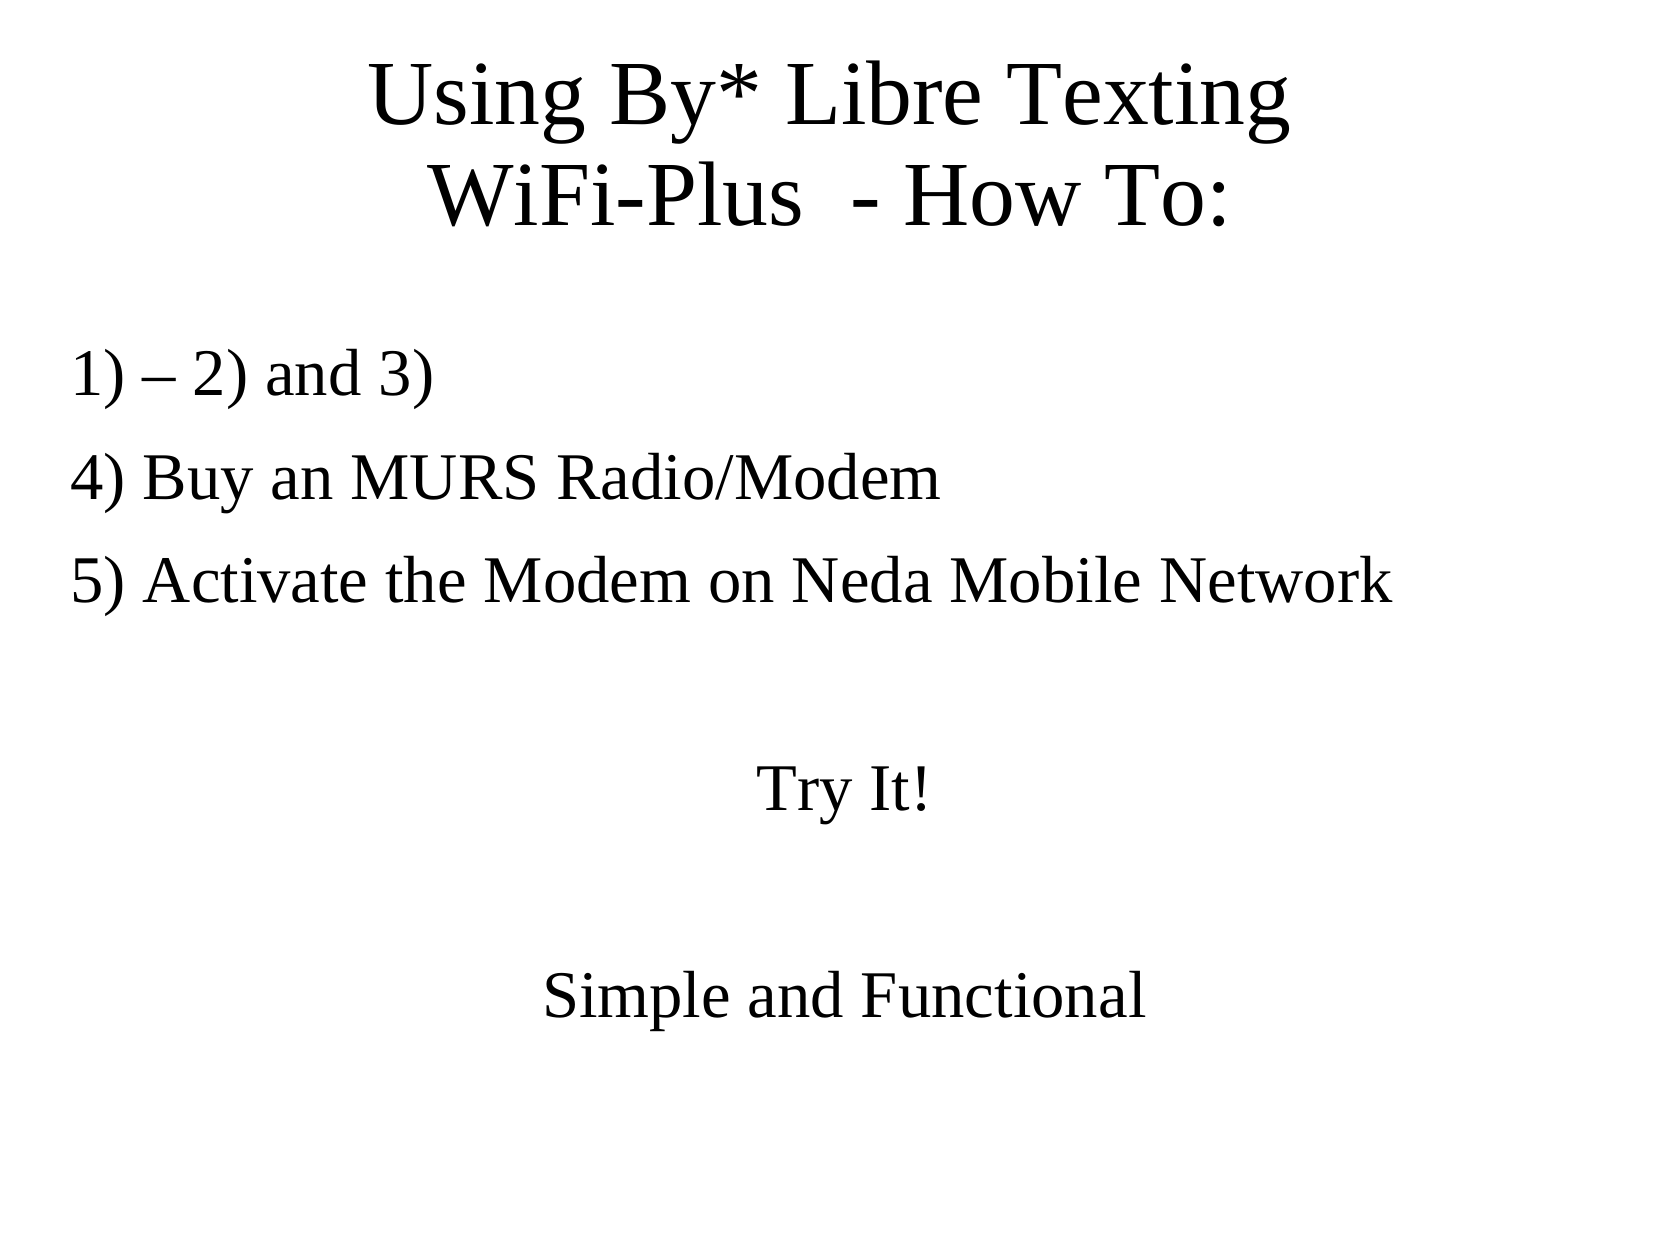

# Using By* Libre Texting WiFi-Plus - How To:
1) – 2) and 3)
4) Buy an MURS Radio/Modem
5) Activate the Modem on Neda Mobile Network
Try It!
Simple and Functional